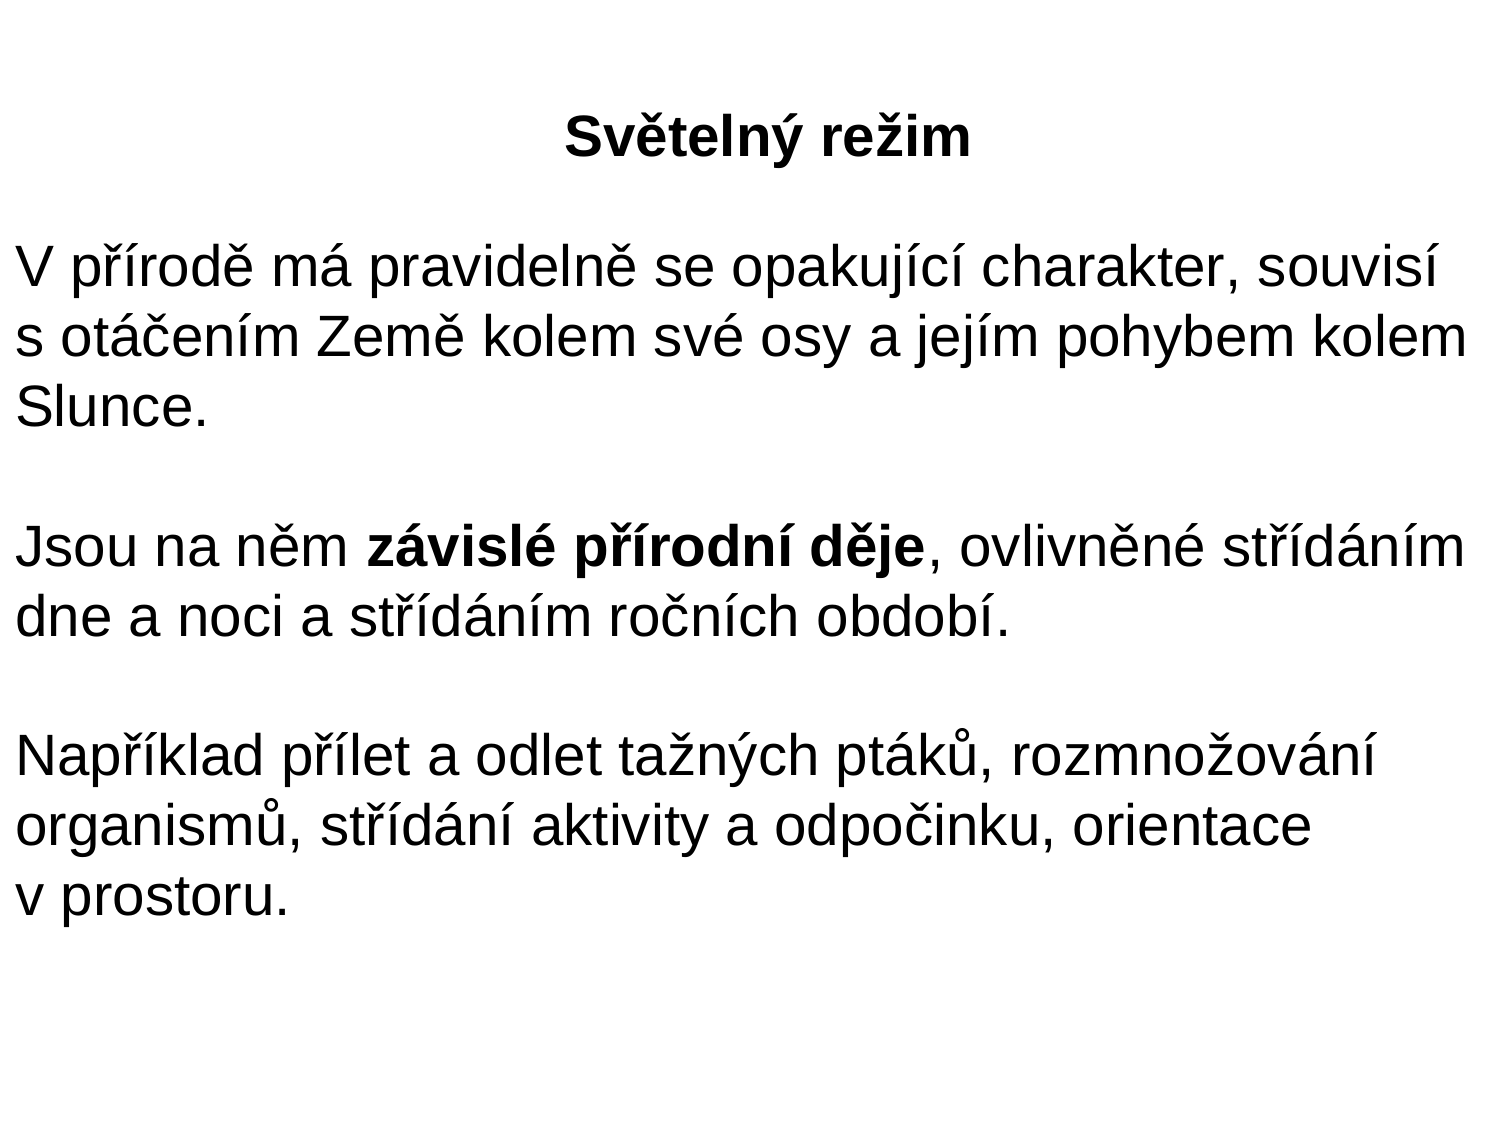

Světelný režim
V přírodě má pravidelně se opakující charakter, souvisí
s otáčením Země kolem své osy a jejím pohybem kolem
Slunce.
Jsou na něm závislé přírodní děje, ovlivněné střídáním
dne a noci a střídáním ročních období.
Například přílet a odlet tažných ptáků, rozmnožování
organismů, střídání aktivity a odpočinku, orientace
v prostoru.